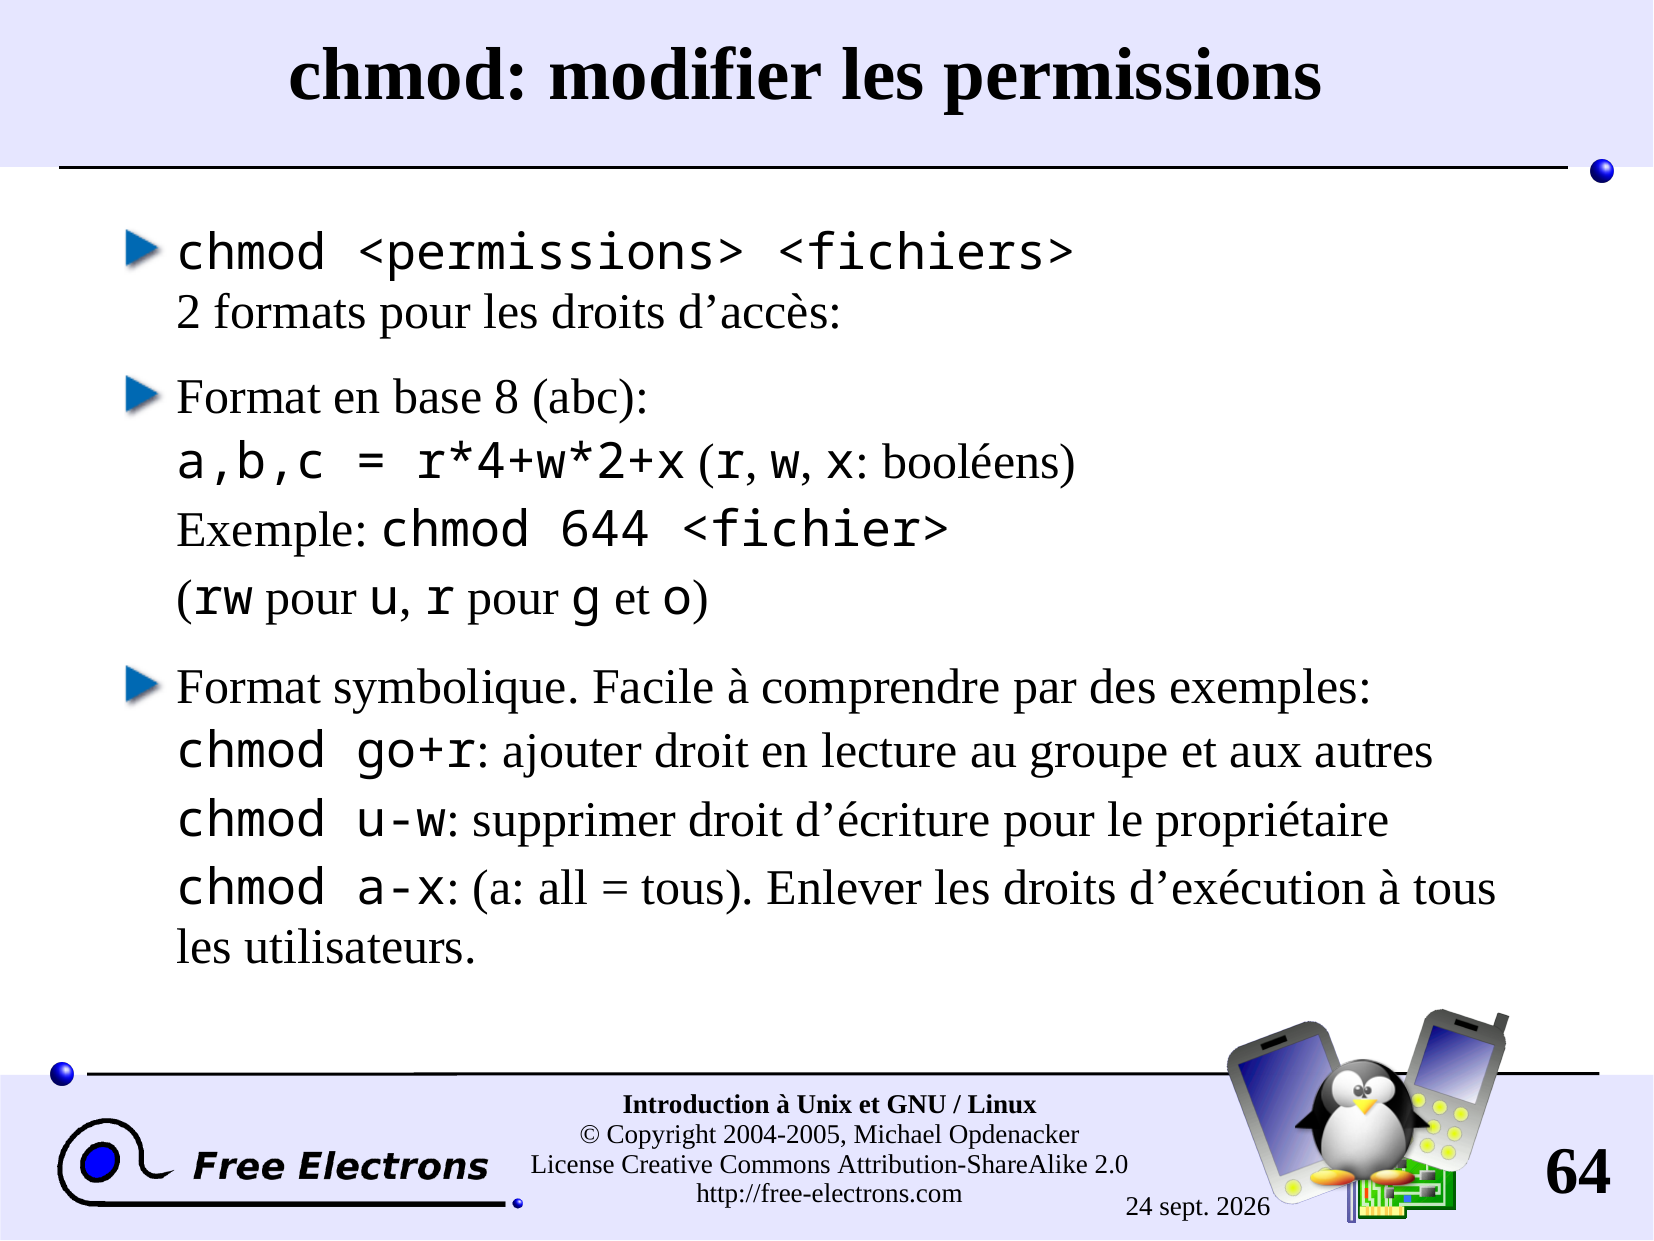

# chmod: modifier les permissions
chmod <permissions> <fichiers>
2 formats pour les droits d’accès:
Format en base 8 (abc):
a,b,c = r*4+w*2+x (r, w, x: booléens)
Exemple: chmod 644 <fichier>
(rw pour u, r pour g et o)
Format symbolique. Facile à comprendre par des exemples:
chmod go+r: ajouter droit en lecture au groupe et aux autres
chmod u-w: supprimer droit d’écriture pour le propriétaire
chmod a-x: (a: all = tous). Enlever les droits d’exécution à tous les utilisateurs.